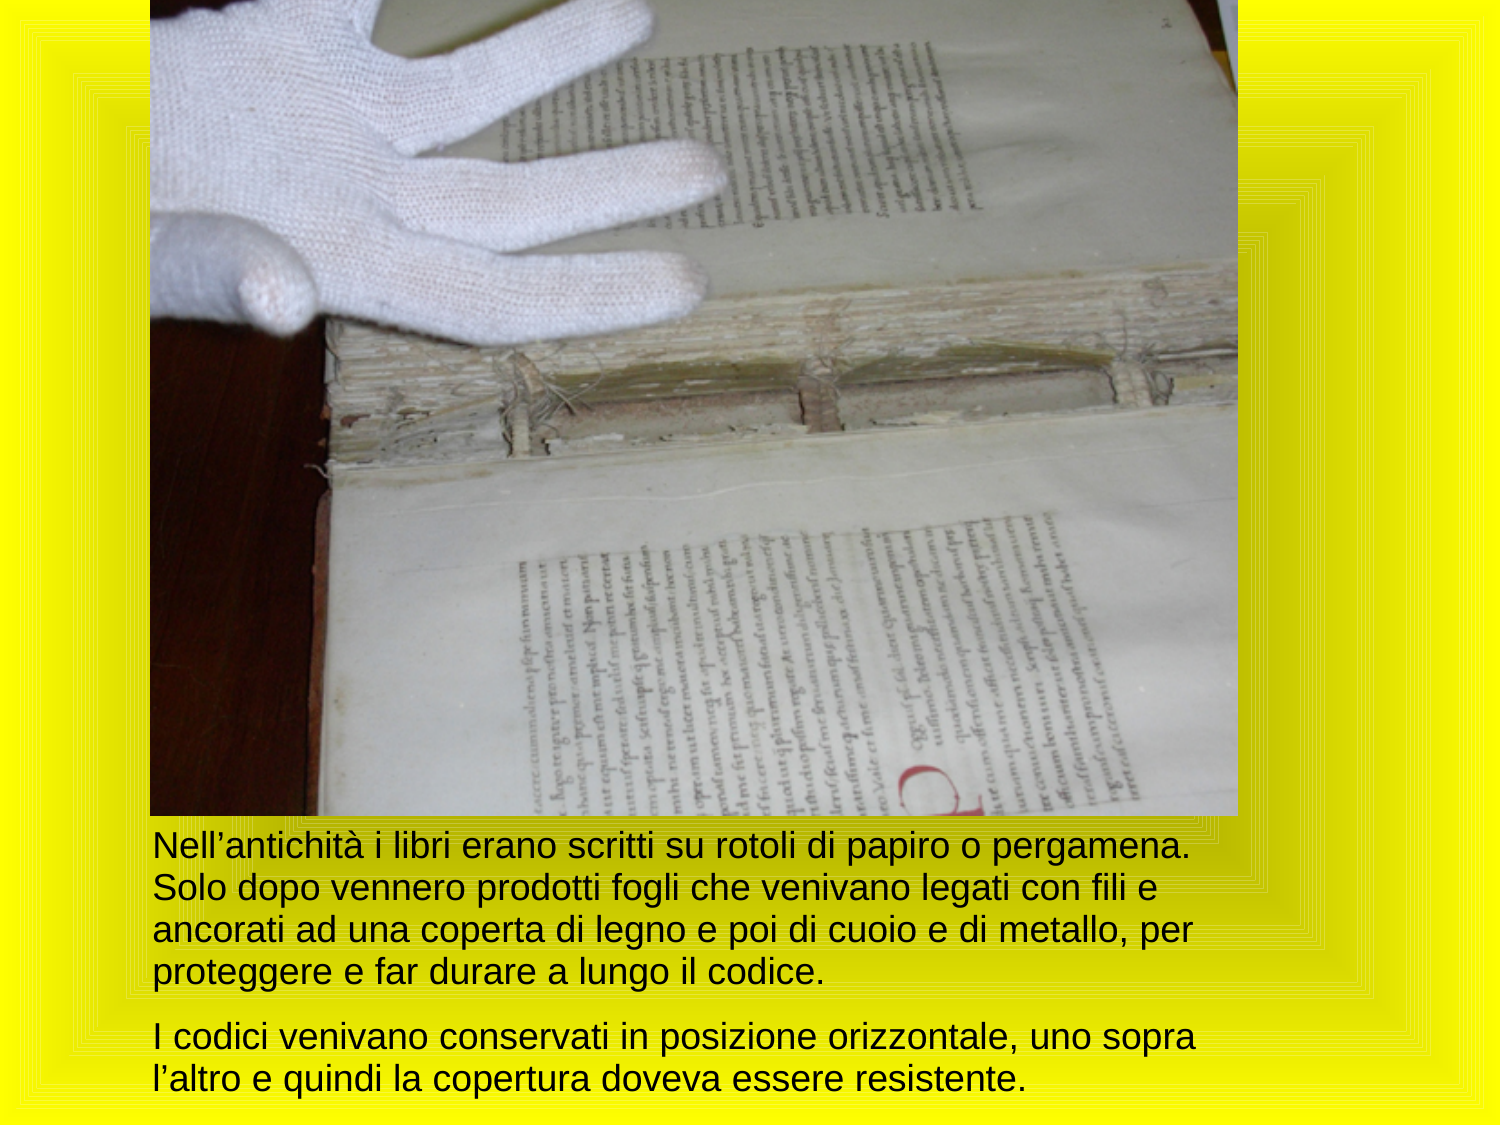

Nell’antichità i libri erano scritti su rotoli di papiro o pergamena. Solo dopo vennero prodotti fogli che venivano legati con fili e ancorati ad una coperta di legno e poi di cuoio e di metallo, per proteggere e far durare a lungo il codice.
I codici venivano conservati in posizione orizzontale, uno sopra l’altro e quindi la copertura doveva essere resistente.